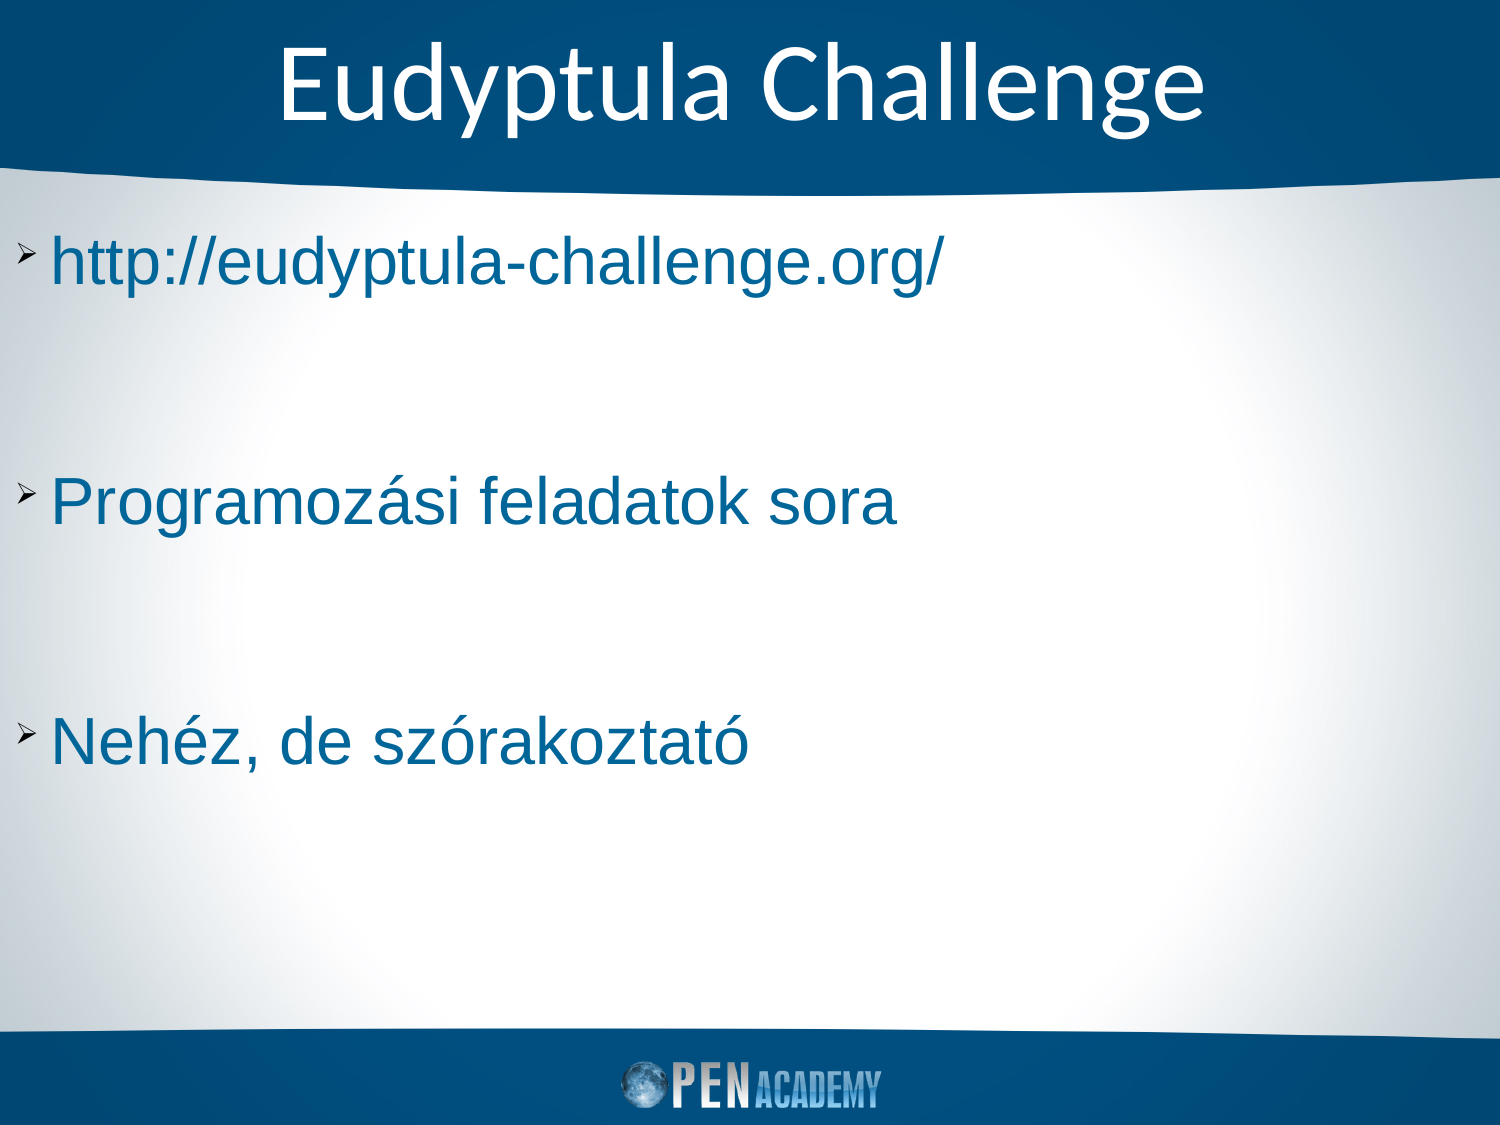

# Eudyptula Challenge
http://eudyptula-challenge.org/
Programozási feladatok sora
Nehéz, de szórakoztató